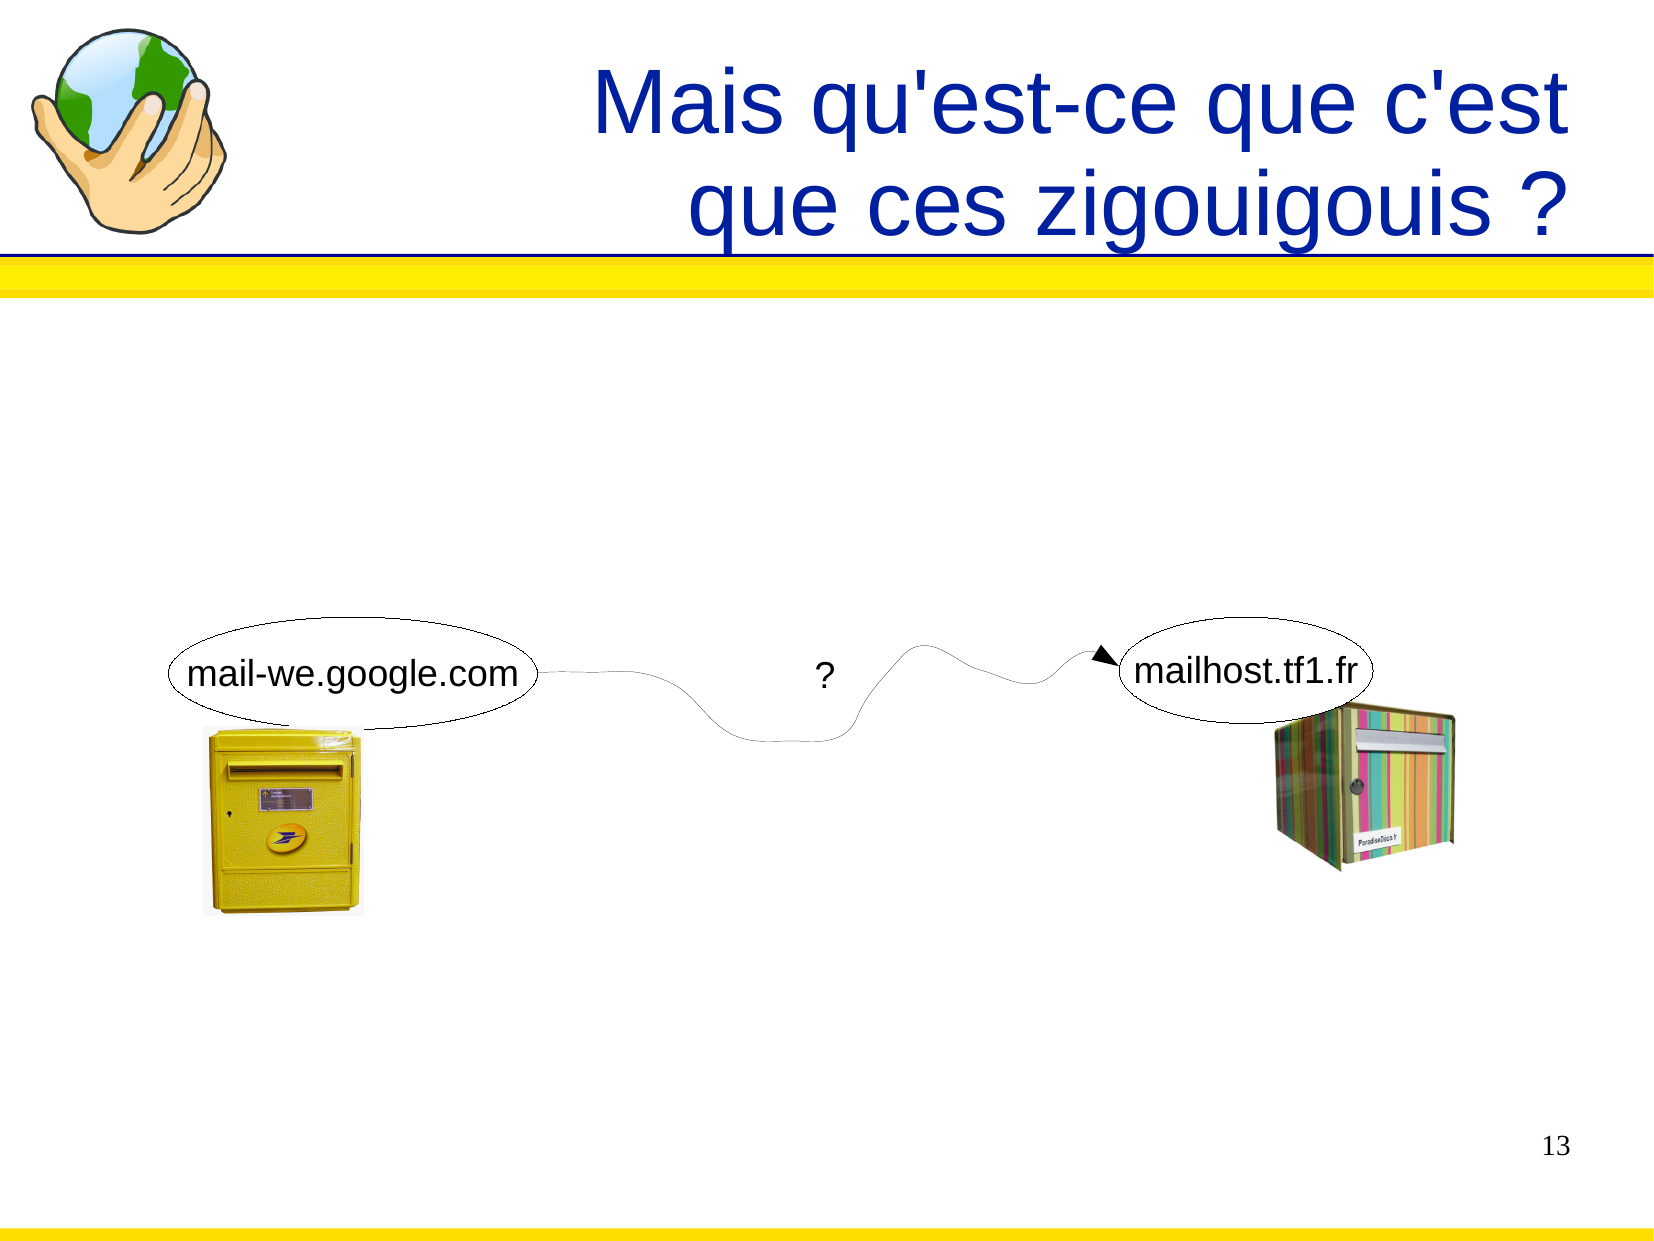

# Mais qu'est-ce que c'est que ces zigouigouis ?
mail-we.google.com
mailhost.tf1.fr
?
13